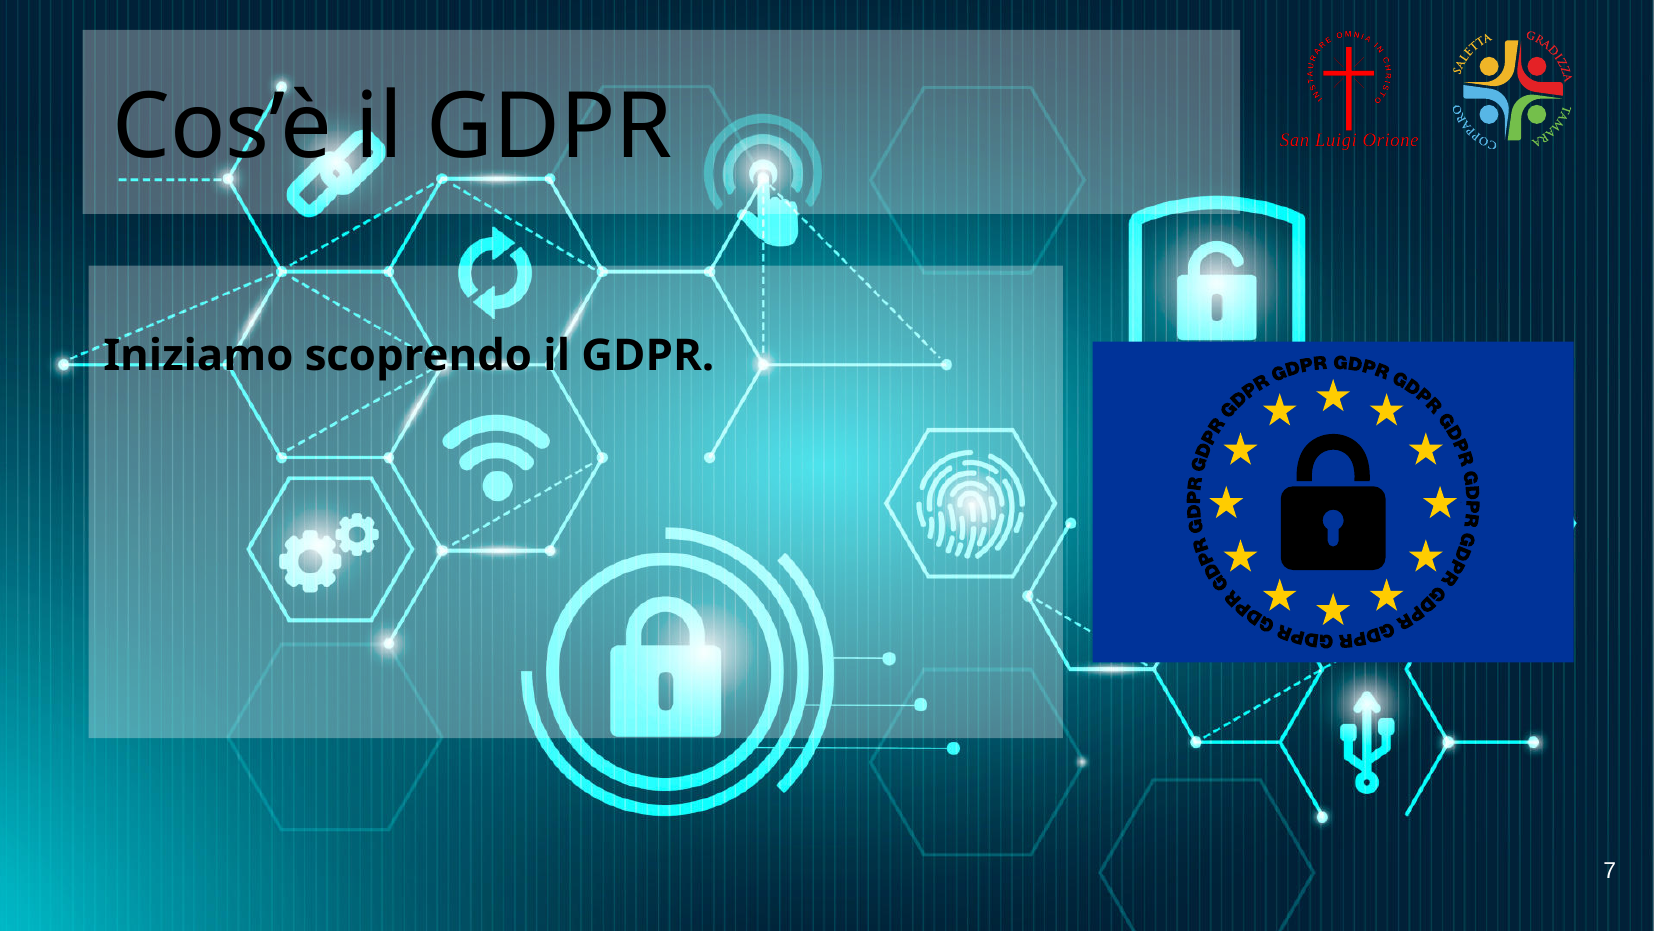

# Cos’è il GDPR
Iniziamo scoprendo il GDPR.